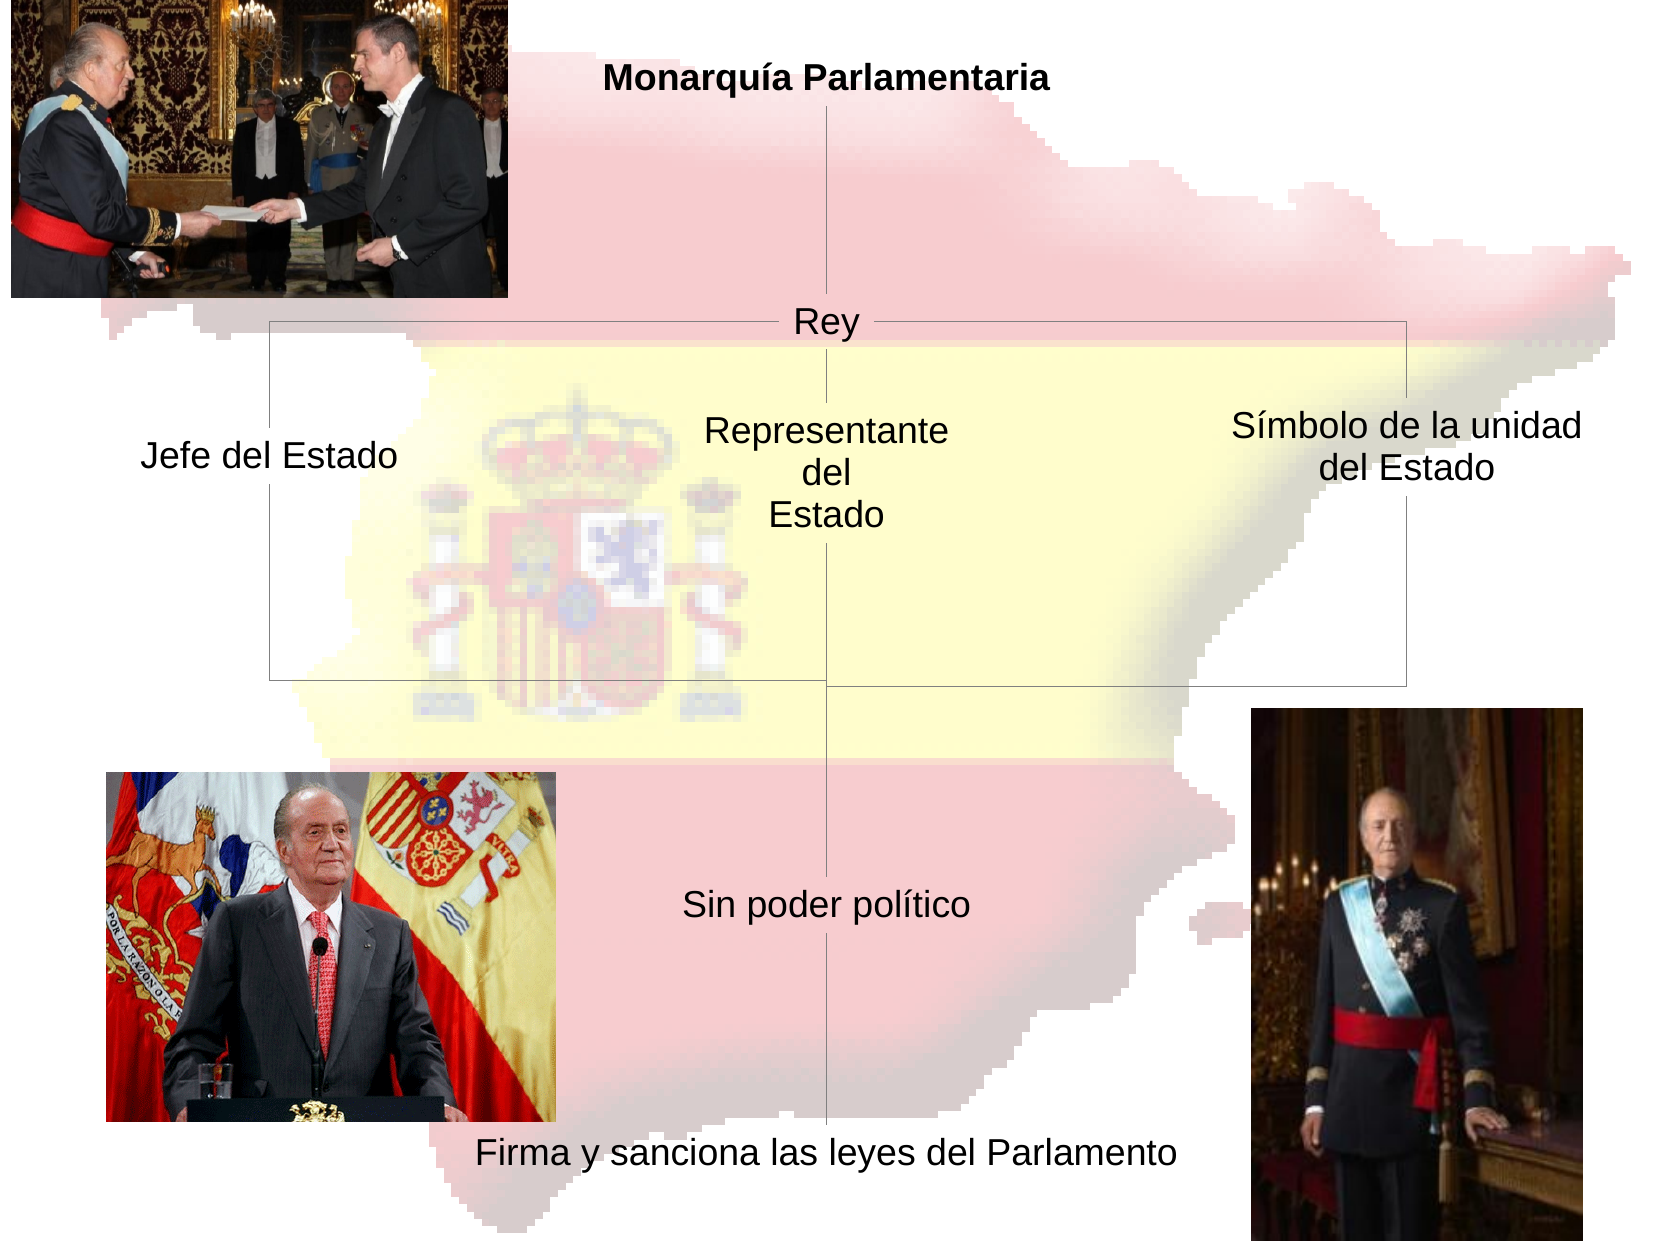

Monarquía Parlamentaria
Rey
Símbolo de la unidad
del Estado
Representante
del
Estado
Jefe del Estado
Sin poder político
Firma y sanciona las leyes del Parlamento